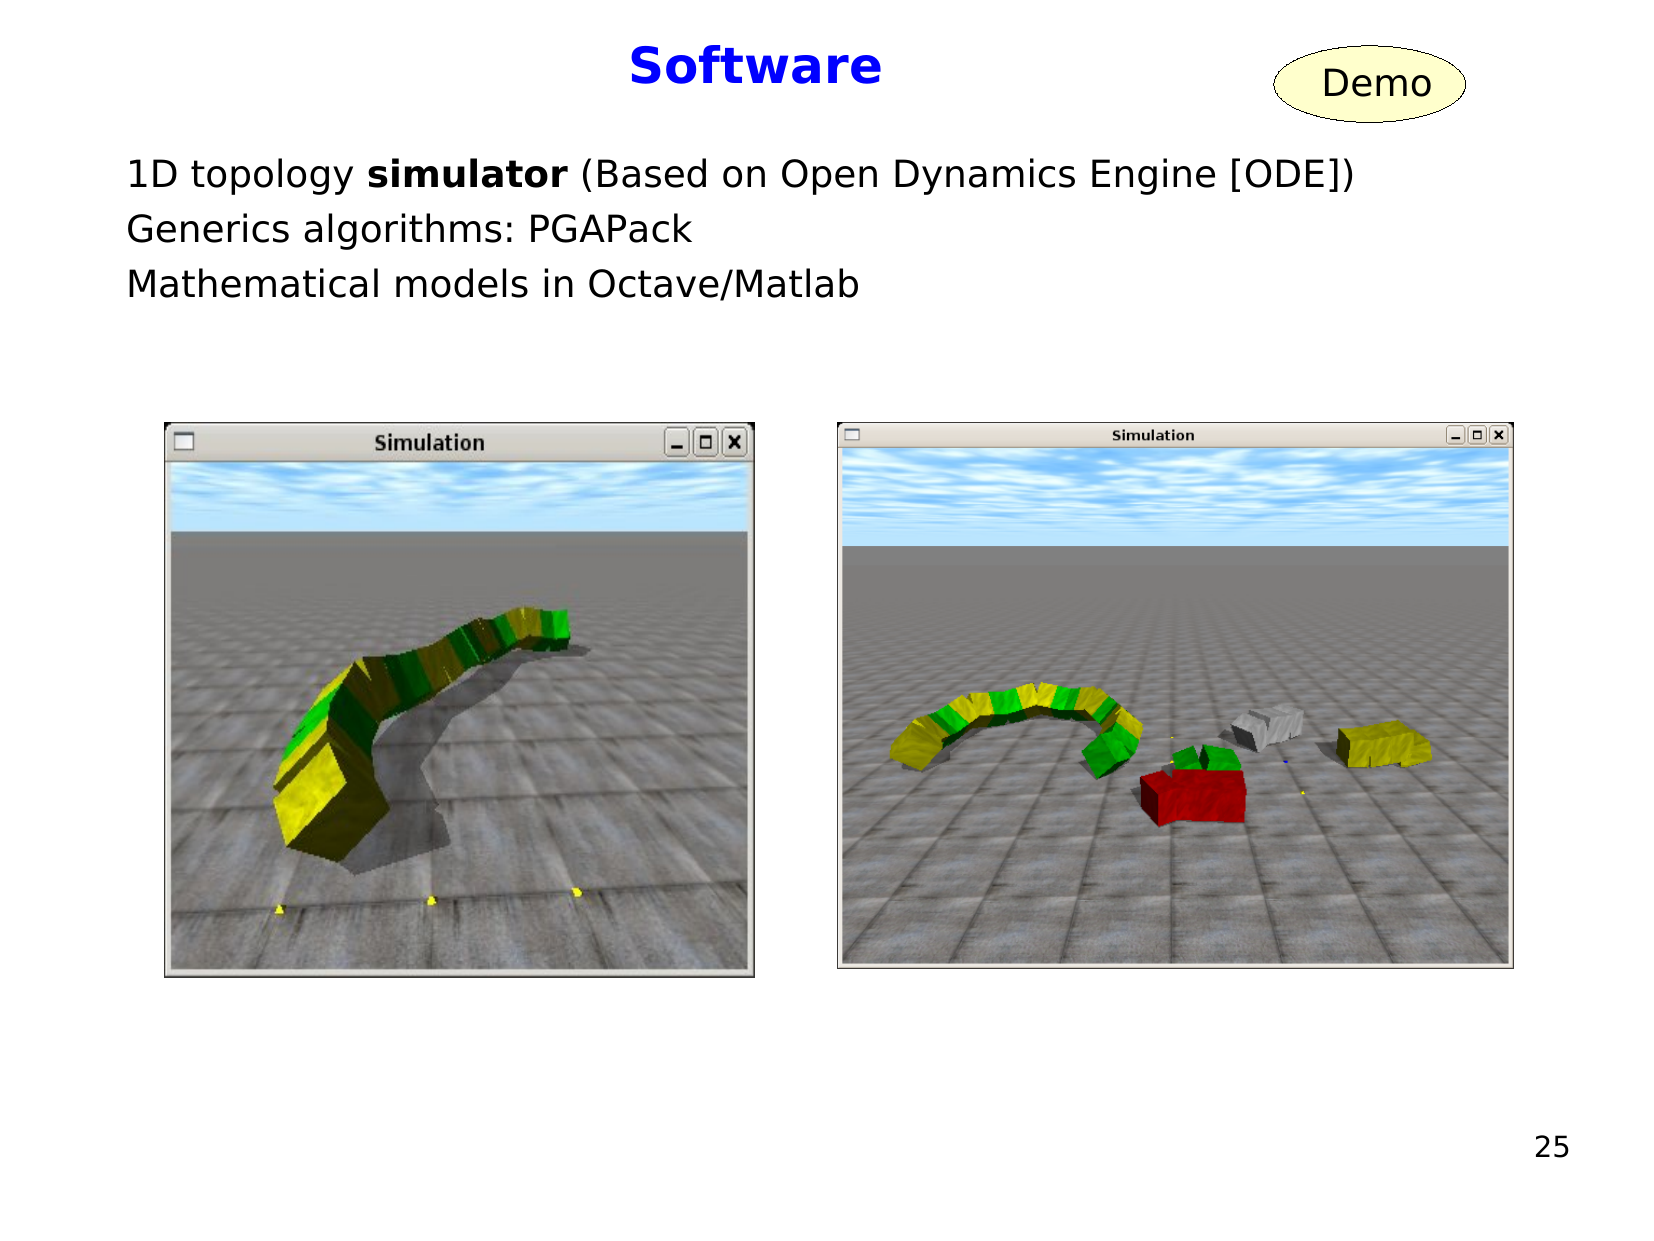

Software
Demo
 1D topology simulator (Based on Open Dynamics Engine [ODE])
 Generics algorithms: PGAPack
 Mathematical models in Octave/Matlab
25